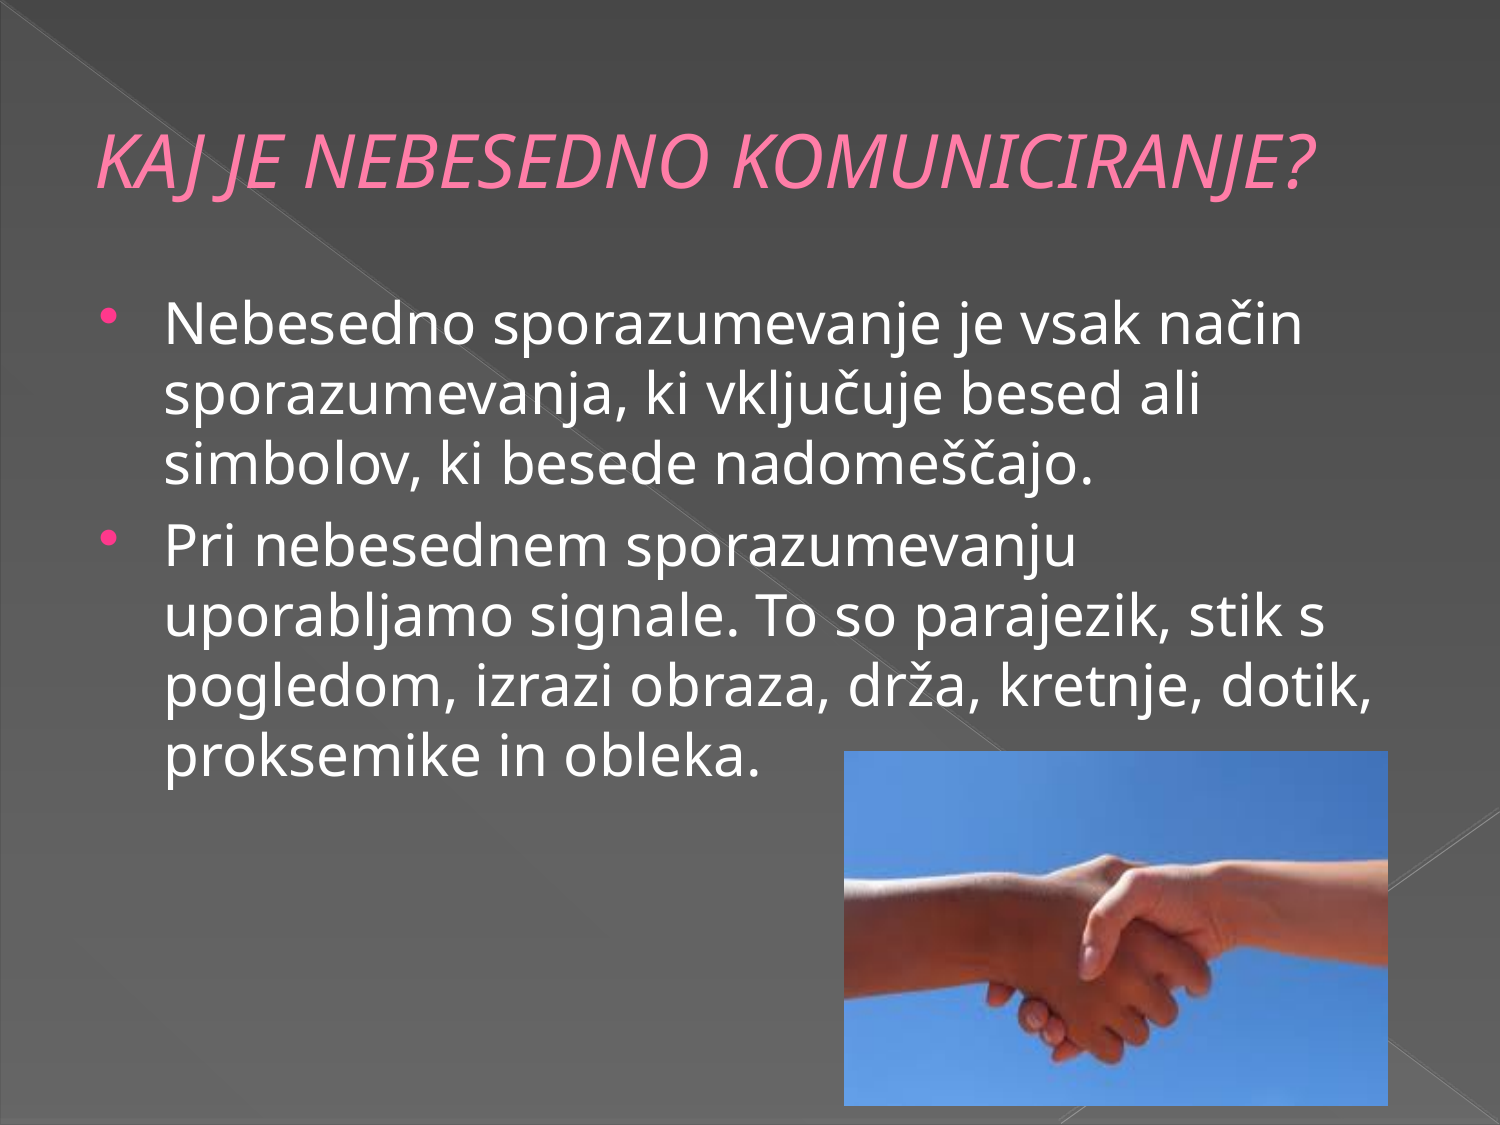

# KAJ JE NEBESEDNO KOMUNICIRANJE?
Nebesedno sporazumevanje je vsak način sporazumevanja, ki vključuje besed ali simbolov, ki besede nadomeščajo.
Pri nebesednem sporazumevanju uporabljamo signale. To so parajezik, stik s pogledom, izrazi obraza, drža, kretnje, dotik, proksemike in obleka.